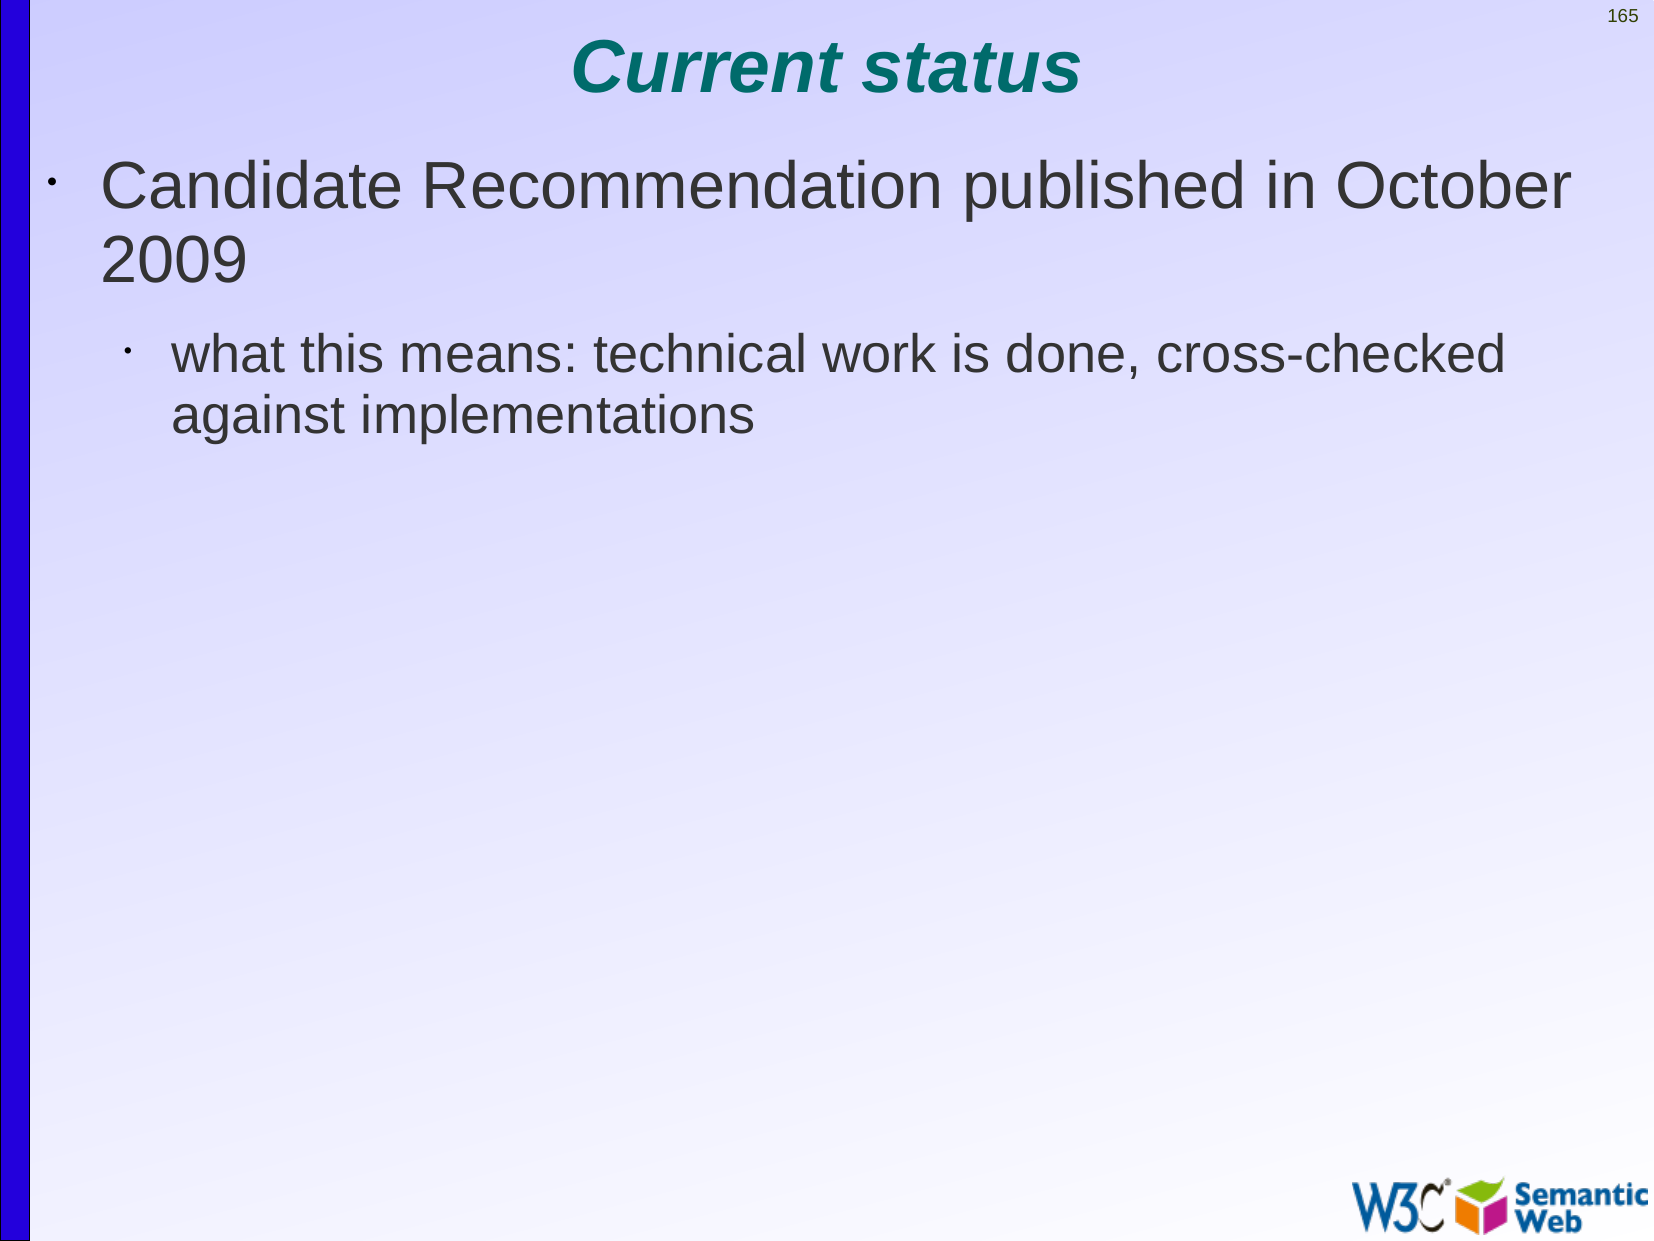

# Current status
Candidate Recommendation published in October 2009
what this means: technical work is done, cross-checked against implementations